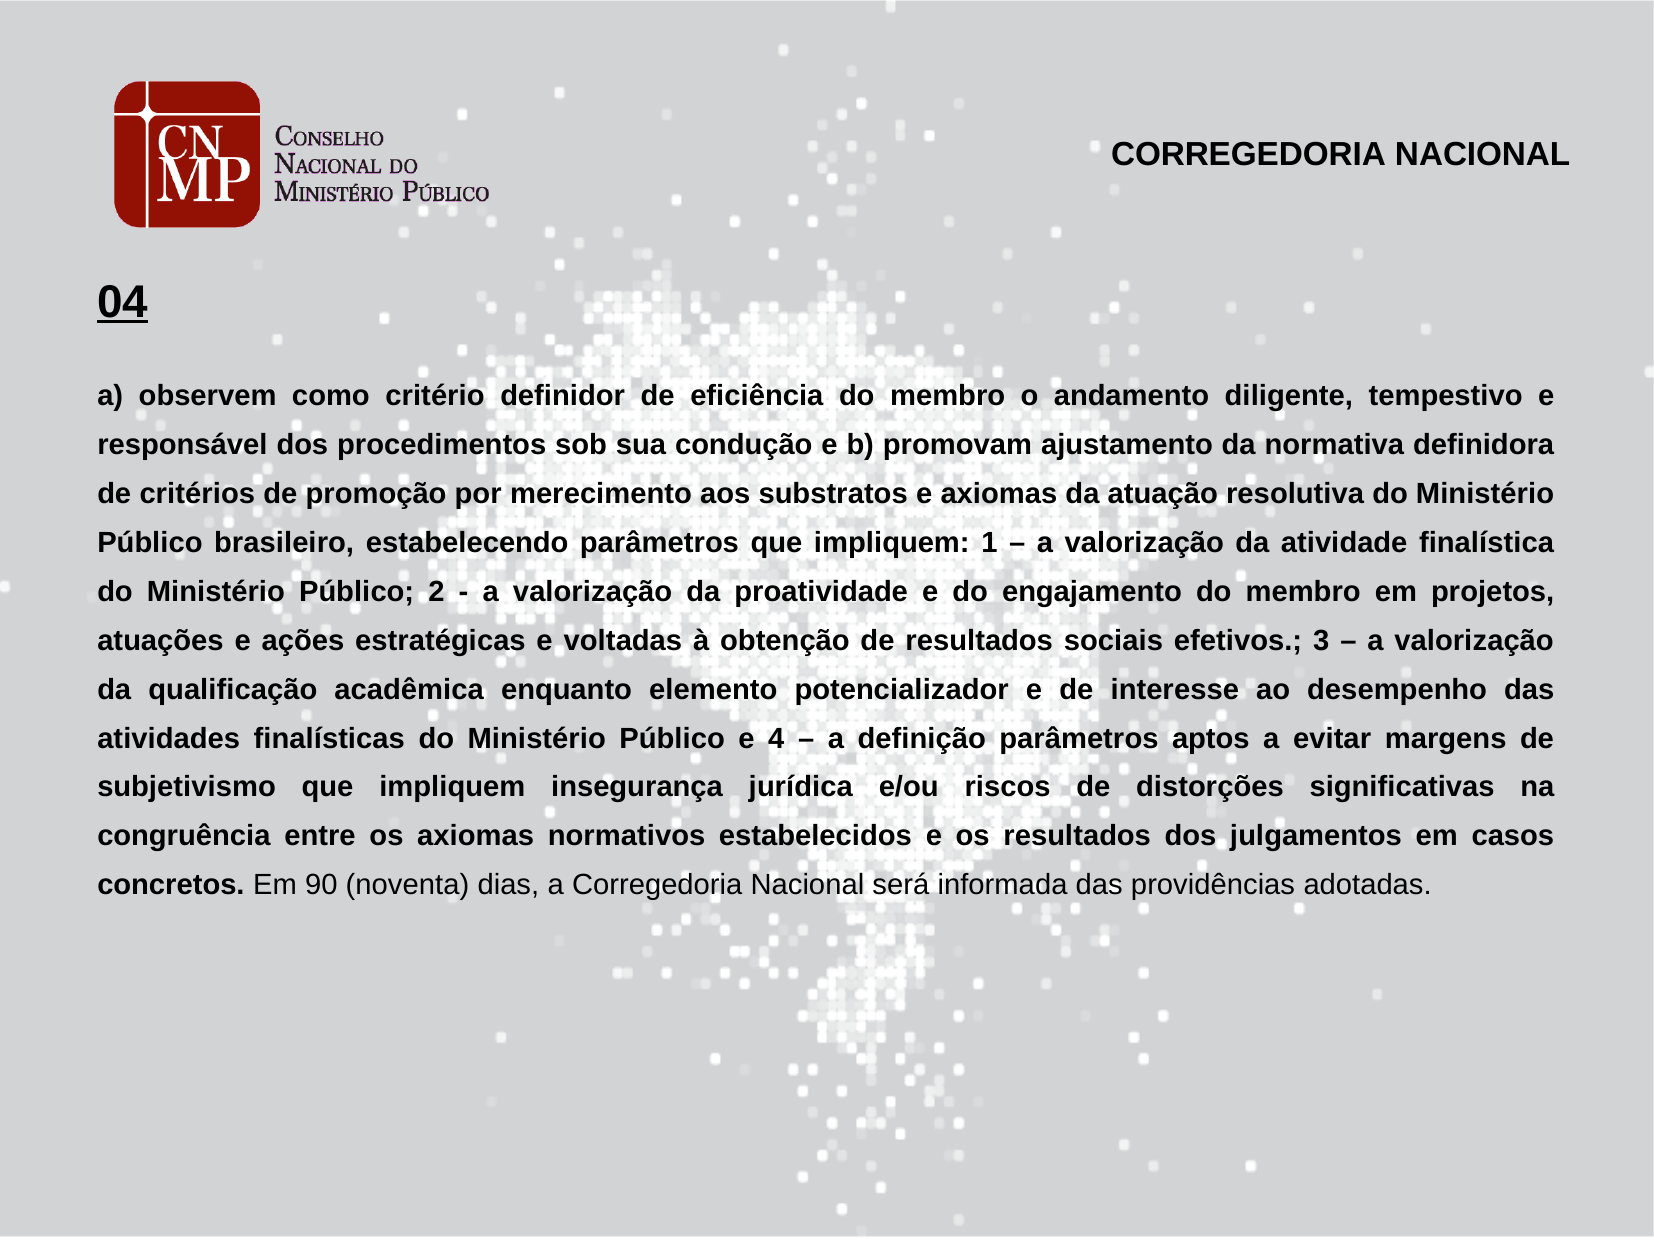

# CORREGEDORIA NACIONAL
04
a) observem como critério definidor de eficiência do membro o andamento diligente, tempestivo e responsável dos procedimentos sob sua condução e b) promovam ajustamento da normativa definidora de critérios de promoção por merecimento aos substratos e axiomas da atuação resolutiva do Ministério Público brasileiro, estabelecendo parâmetros que impliquem: 1 – a valorização da atividade finalística do Ministério Público; 2 - a valorização da proatividade e do engajamento do membro em projetos, atuações e ações estratégicas e voltadas à obtenção de resultados sociais efetivos.; 3 – a valorização da qualificação acadêmica enquanto elemento potencializador e de interesse ao desempenho das atividades finalísticas do Ministério Público e 4 – a definição parâmetros aptos a evitar margens de subjetivismo que impliquem insegurança jurídica e/ou riscos de distorções significativas na congruência entre os axiomas normativos estabelecidos e os resultados dos julgamentos em casos concretos. Em 90 (noventa) dias, a Corregedoria Nacional será informada das providências adotadas.